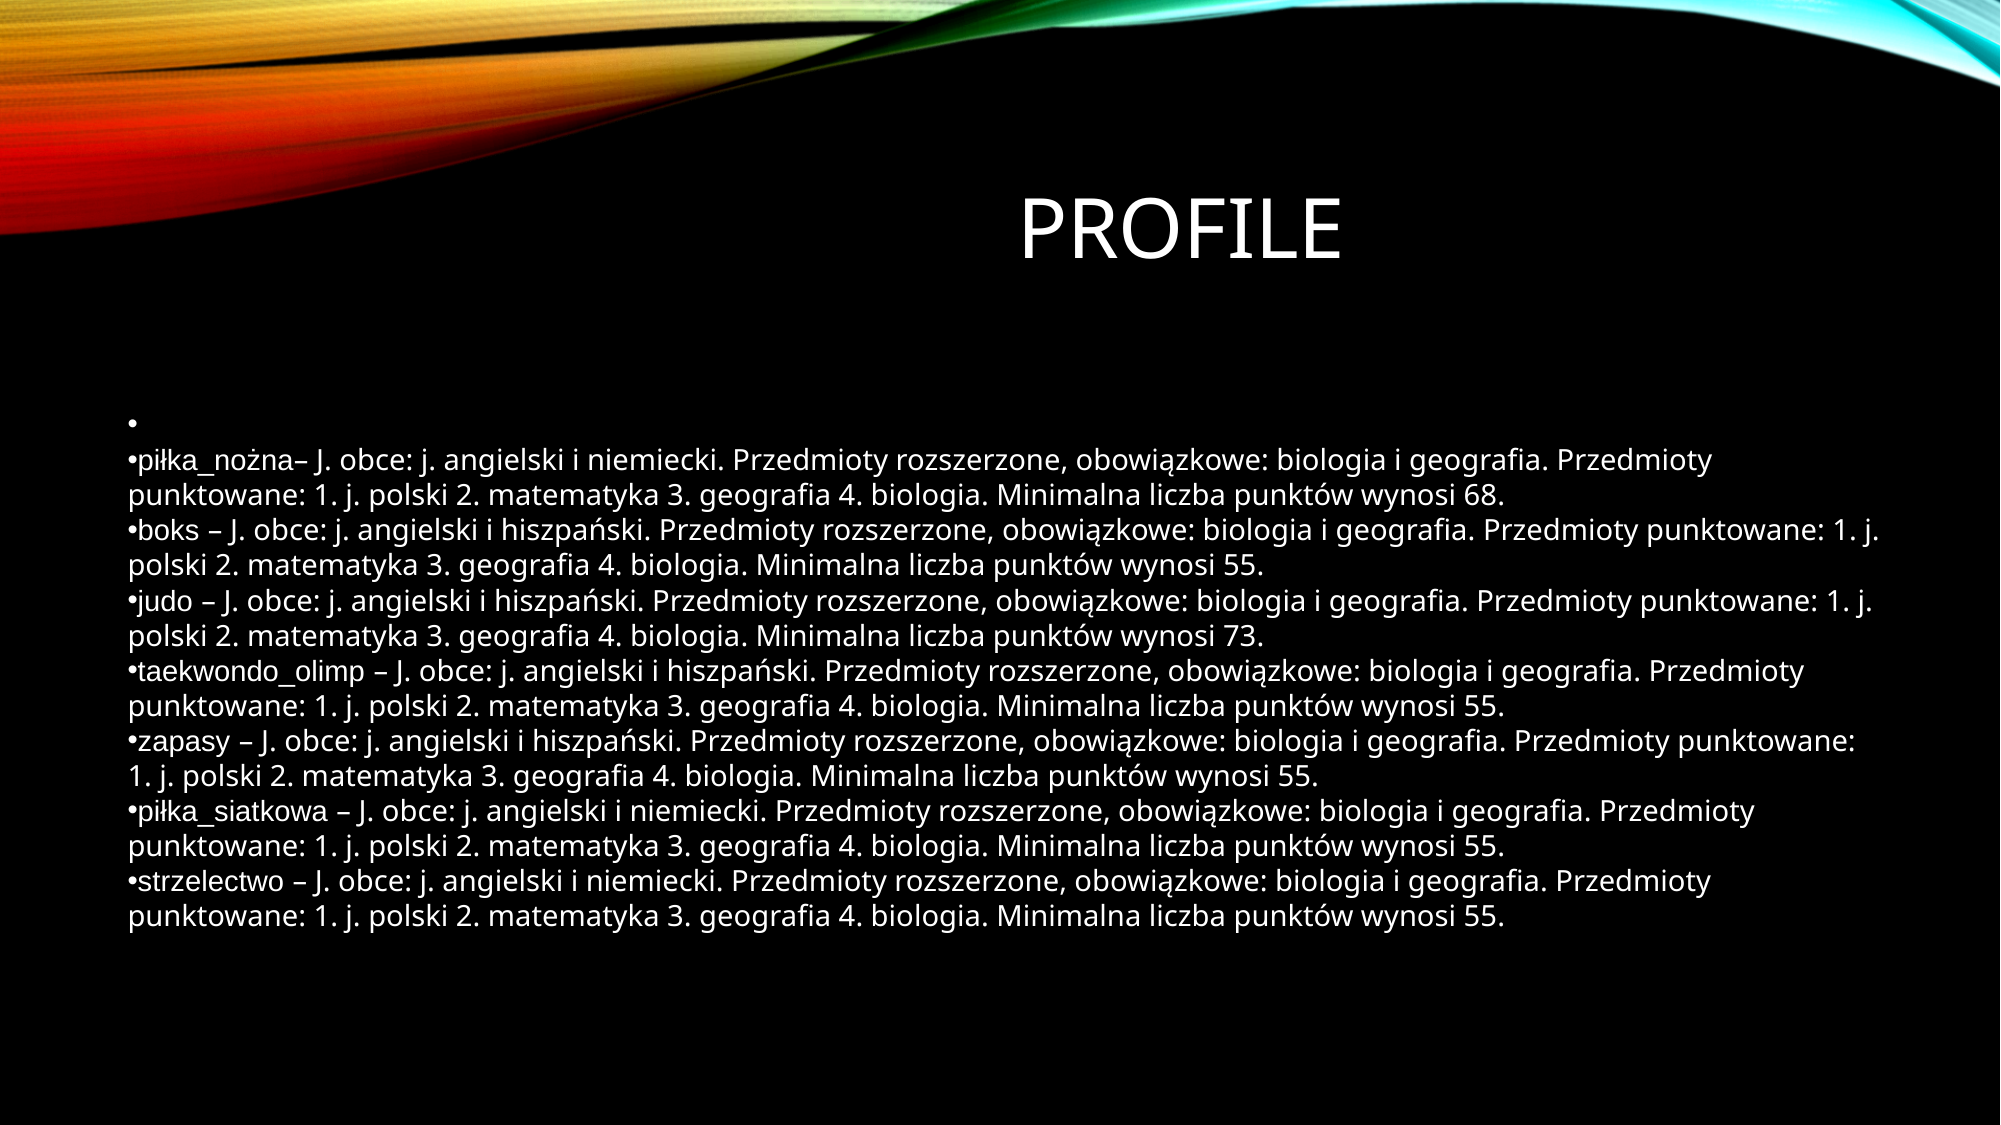

# Profile
piłka_nożna– J. obce: j. angielski i niemiecki. Przedmioty rozszerzone, obowiązkowe: biologia i geografia. Przedmioty punktowane: 1. j. polski 2. matematyka 3. geografia 4. biologia. Minimalna liczba punktów wynosi 68.
boks – J. obce: j. angielski i hiszpański. Przedmioty rozszerzone, obowiązkowe: biologia i geografia. Przedmioty punktowane: 1. j. polski 2. matematyka 3. geografia 4. biologia. Minimalna liczba punktów wynosi 55.
judo – J. obce: j. angielski i hiszpański. Przedmioty rozszerzone, obowiązkowe: biologia i geografia. Przedmioty punktowane: 1. j. polski 2. matematyka 3. geografia 4. biologia. Minimalna liczba punktów wynosi 73.
taekwondo_olimp – J. obce: j. angielski i hiszpański. Przedmioty rozszerzone, obowiązkowe: biologia i geografia. Przedmioty punktowane: 1. j. polski 2. matematyka 3. geografia 4. biologia. Minimalna liczba punktów wynosi 55.
zapasy – J. obce: j. angielski i hiszpański. Przedmioty rozszerzone, obowiązkowe: biologia i geografia. Przedmioty punktowane: 1. j. polski 2. matematyka 3. geografia 4. biologia. Minimalna liczba punktów wynosi 55.
piłka_siatkowa – J. obce: j. angielski i niemiecki. Przedmioty rozszerzone, obowiązkowe: biologia i geografia. Przedmioty punktowane: 1. j. polski 2. matematyka 3. geografia 4. biologia. Minimalna liczba punktów wynosi 55.
strzelectwo – J. obce: j. angielski i niemiecki. Przedmioty rozszerzone, obowiązkowe: biologia i geografia. Przedmioty punktowane: 1. j. polski 2. matematyka 3. geografia 4. biologia. Minimalna liczba punktów wynosi 55.